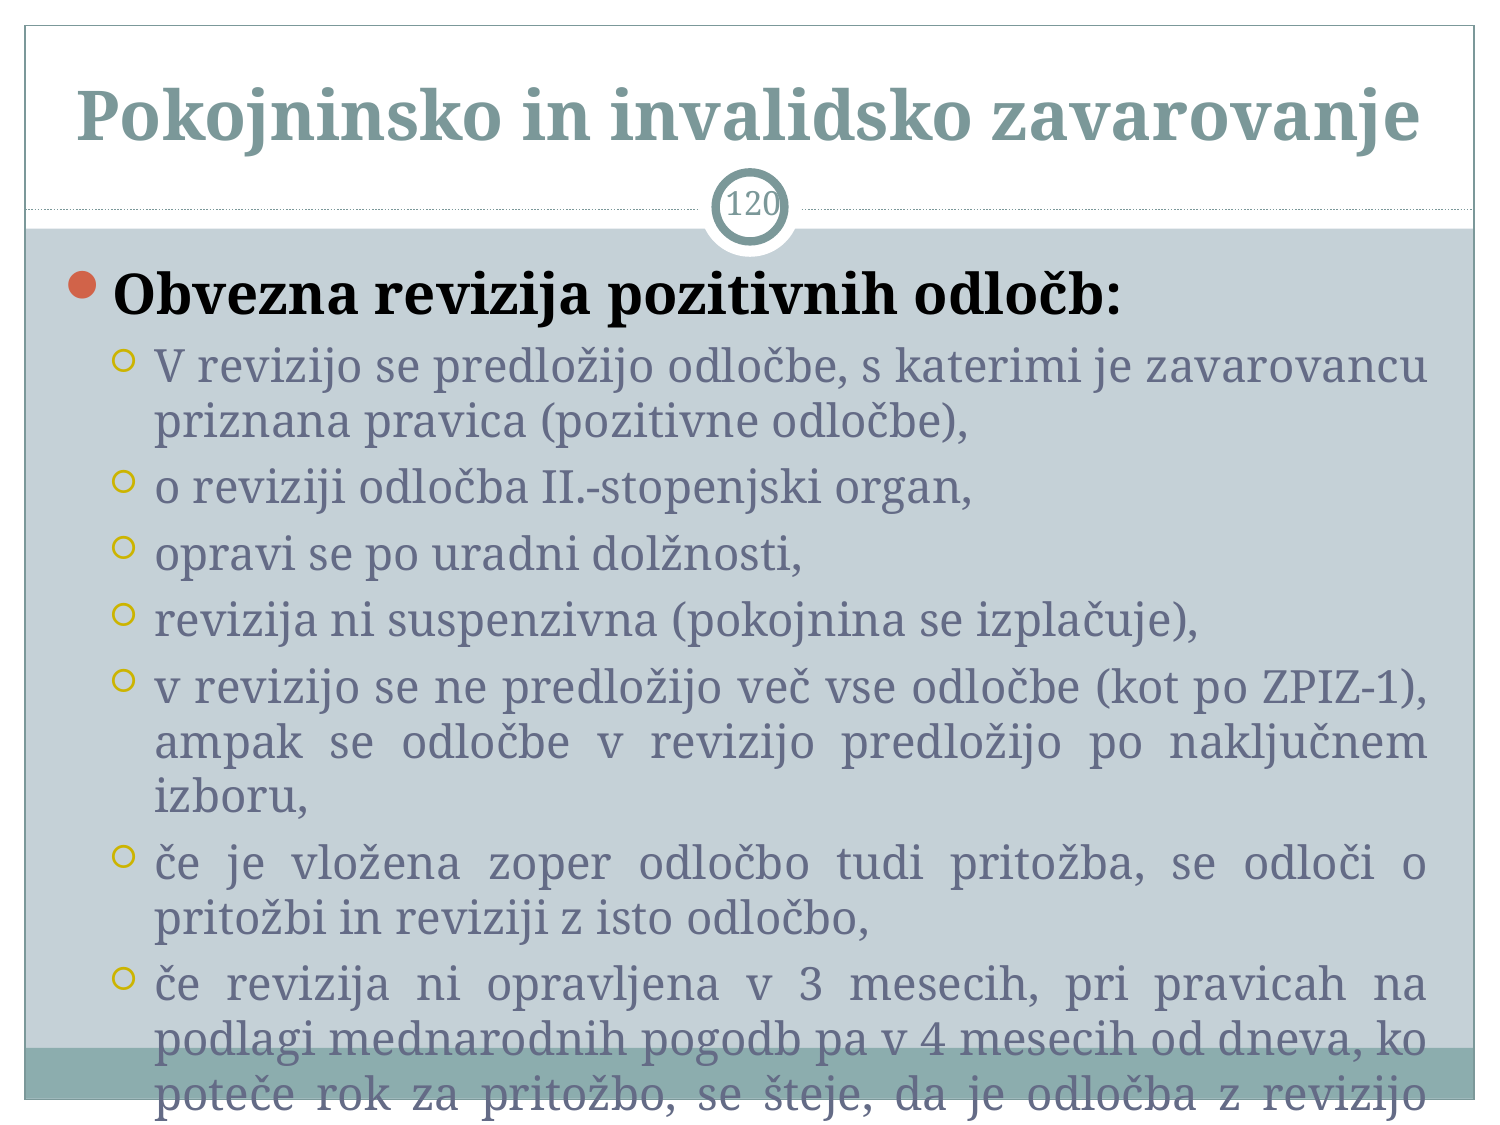

# Pokojninsko in invalidsko zavarovanje
Obvezna revizija pozitivnih odločb:
V revizijo se predložijo odločbe, s katerimi je zavarovancu priznana pravica (pozitivne odločbe),
o reviziji odločba II.-stopenjski organ,
opravi se po uradni dolžnosti,
revizija ni suspenzivna (pokojnina se izplačuje),
v revizijo se ne predložijo več vse odločbe (kot po ZPIZ-1), ampak se odločbe v revizijo predložijo po naključnem izboru,
če je vložena zoper odločbo tudi pritožba, se odloči o pritožbi in reviziji z isto odločbo,
če revizija ni opravljena v 3 mesecih, pri pravicah na podlagi mednarodnih pogodb pa v 4 mesecih od dneva, ko poteče rok za pritožbo, se šteje, da je odločba z revizijo potrjena (molk organa – pozitivna odločitev).